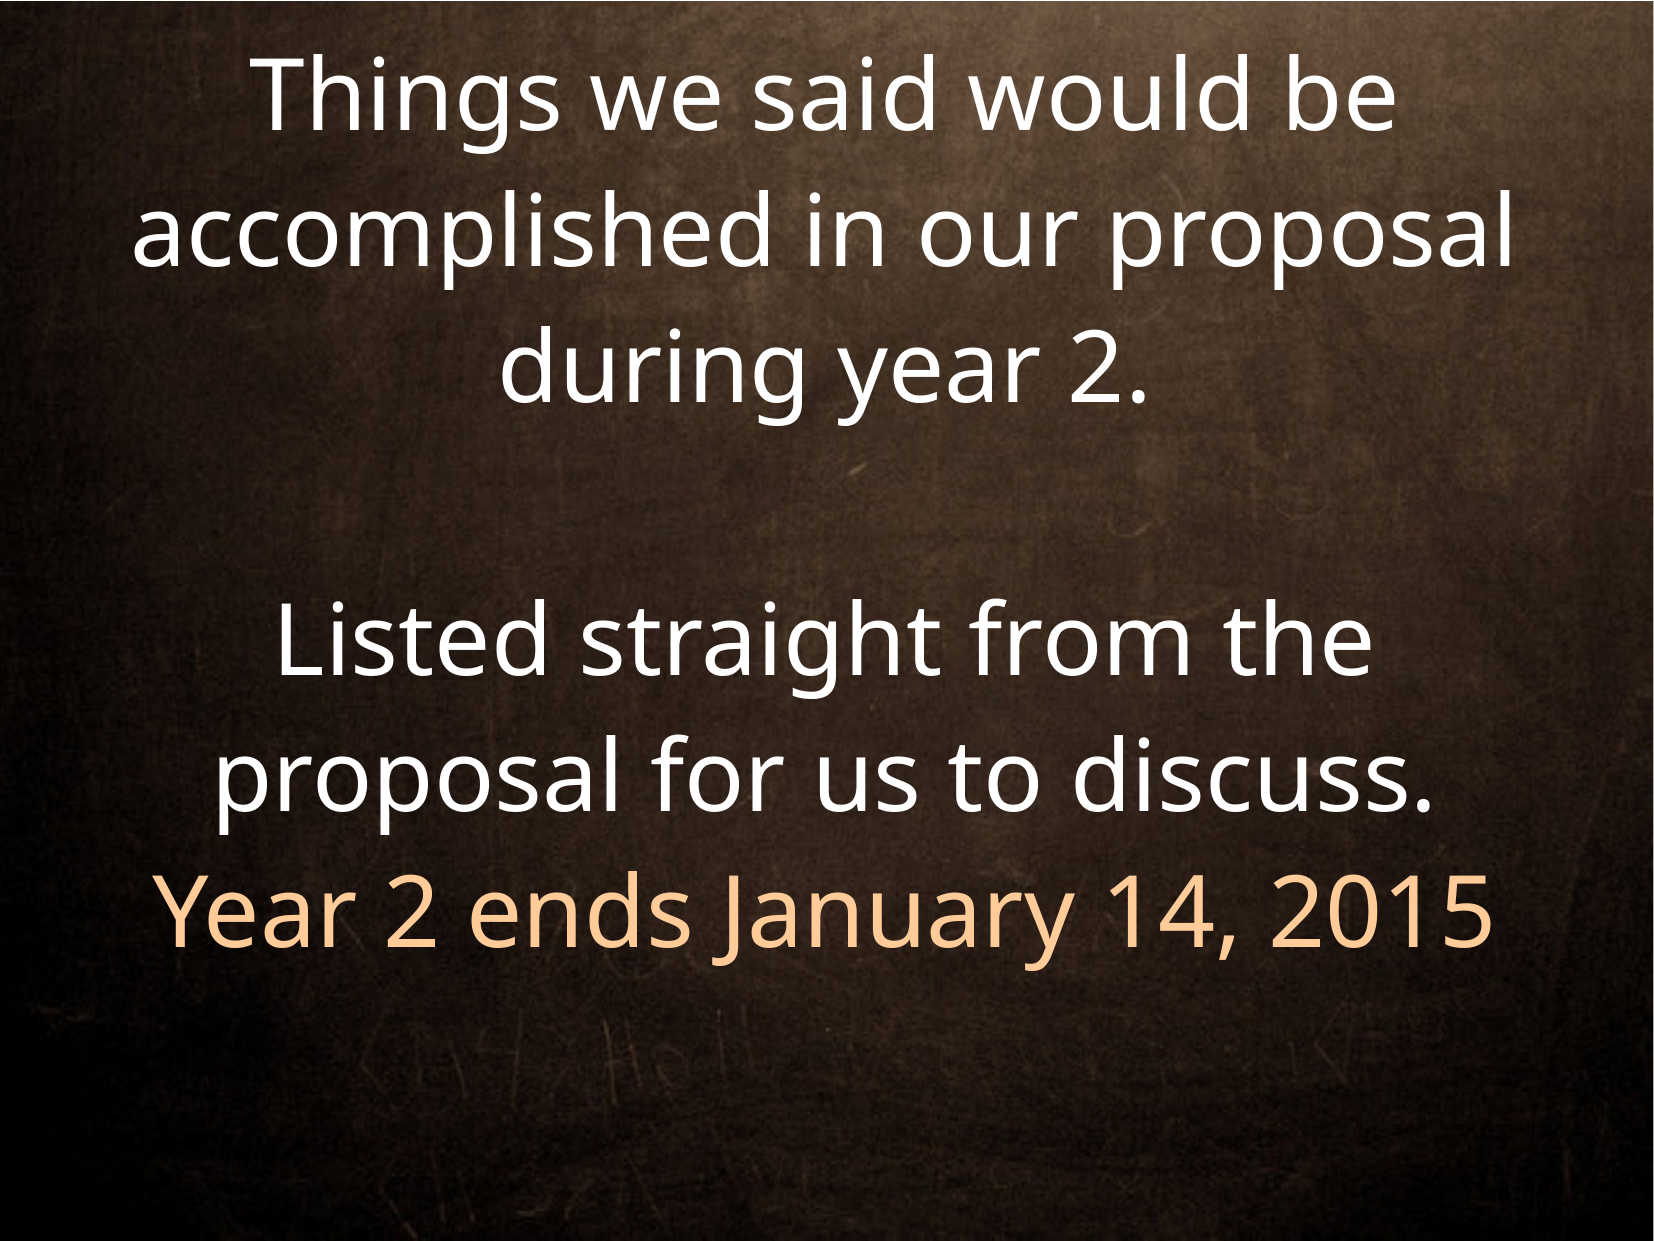

Things we said would be accomplished in our proposal during year 2.
Listed straight from the proposal for us to discuss.
Year 2 ends January 14, 2015